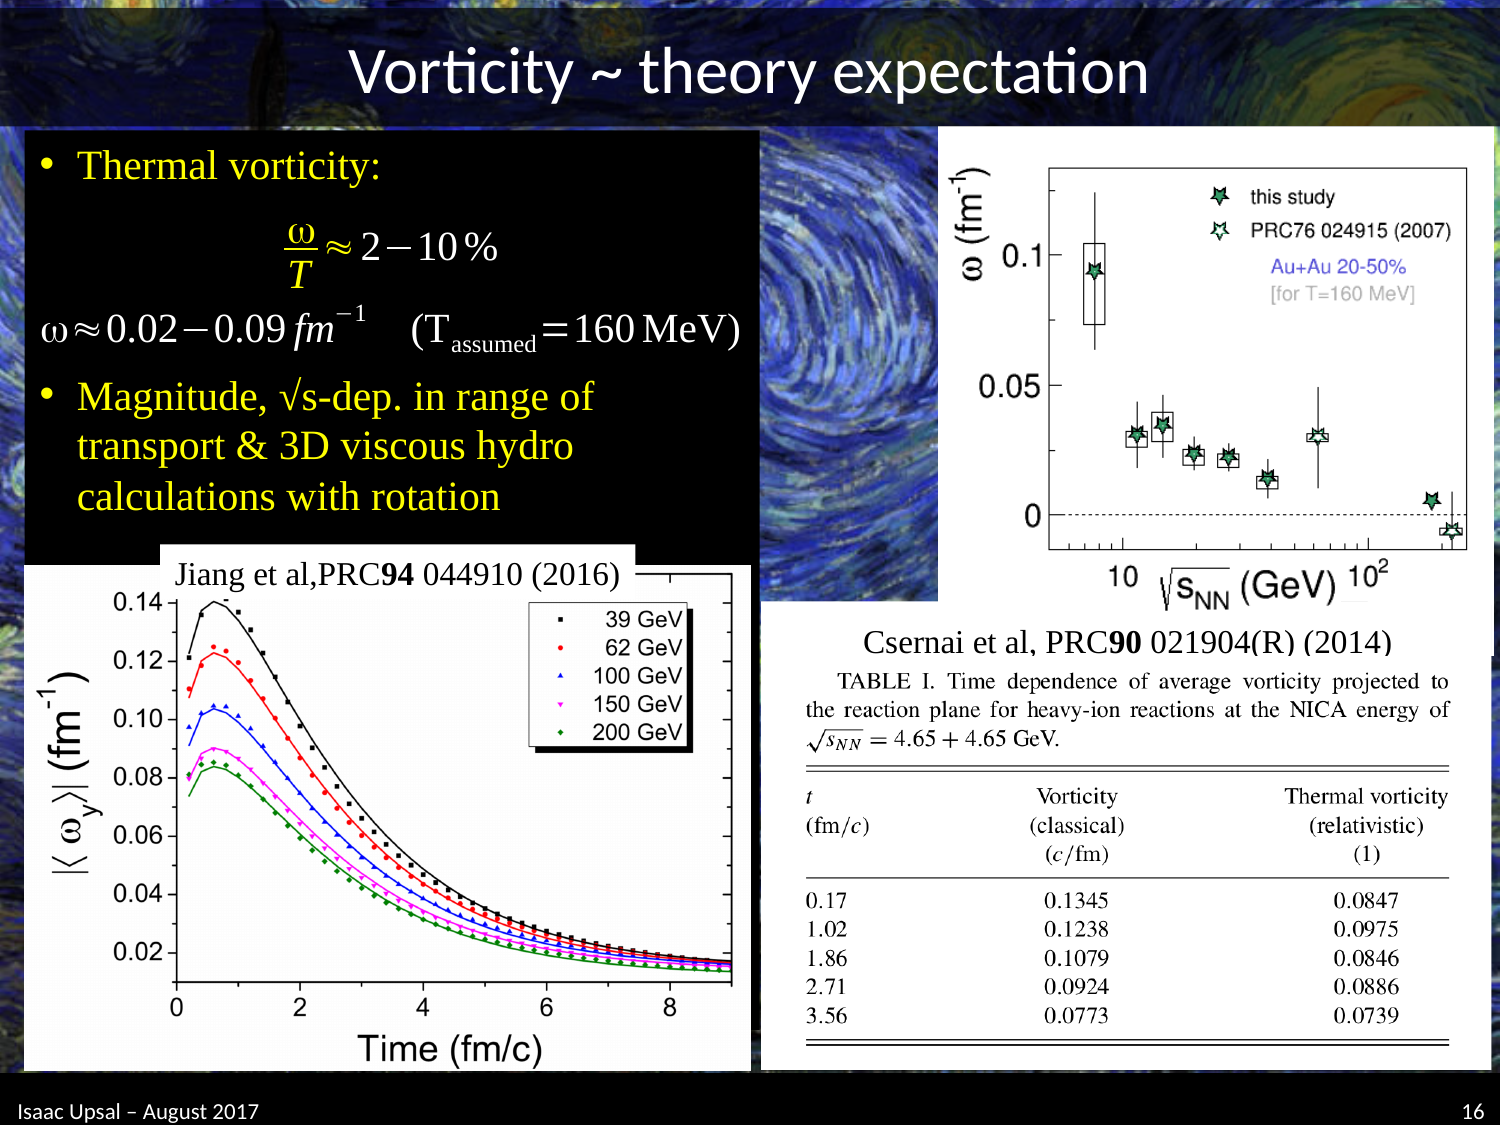

# Vorticity ~ theory expectation
Thermal vorticity:
Magnitude, √s-dep. in range of transport & 3D viscous hydro calculations with rotation
Jiang et al,PRC94 044910 (2016)
Csernai et al, PRC90 021904(R) (2014)
16